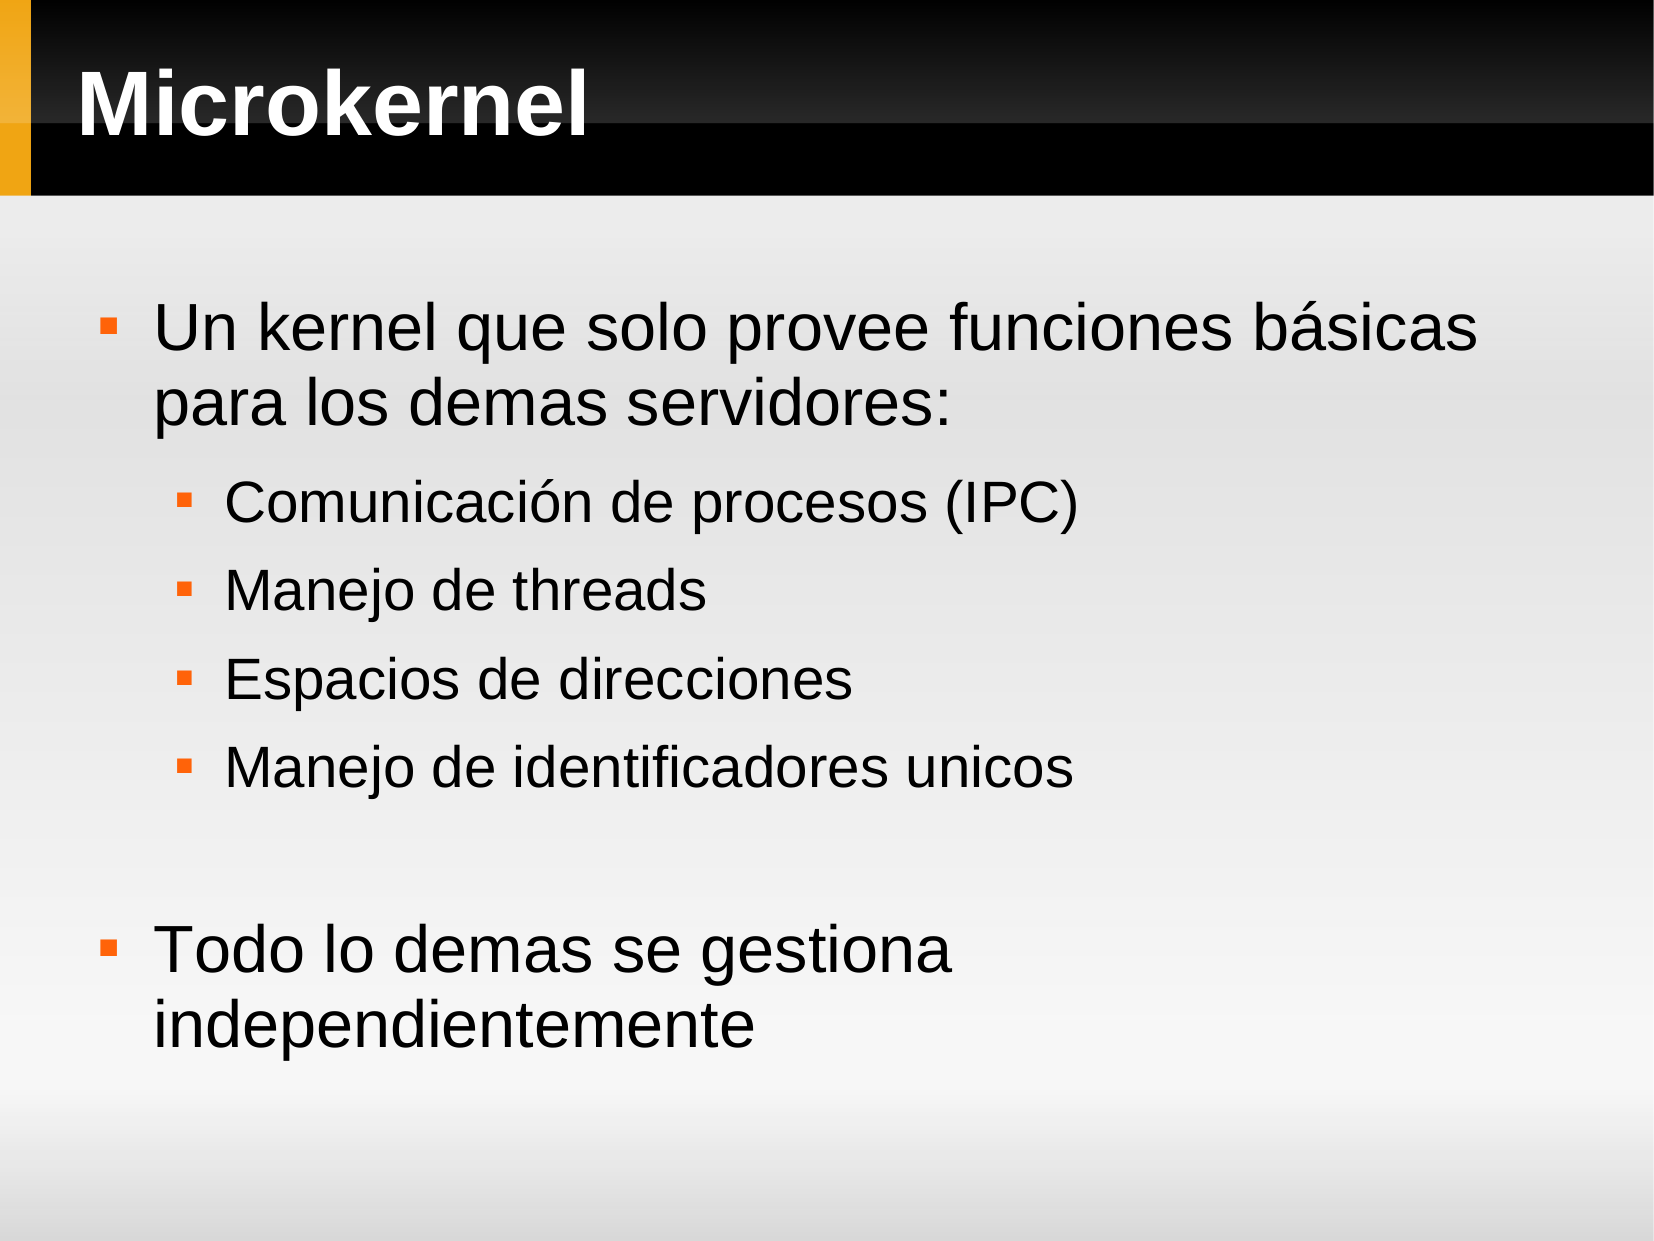

# Microkernel
Un kernel que solo provee funciones básicas para los demas servidores:
Comunicación de procesos (IPC)
Manejo de threads
Espacios de direcciones
Manejo de identificadores unicos
Todo lo demas se gestiona independientemente